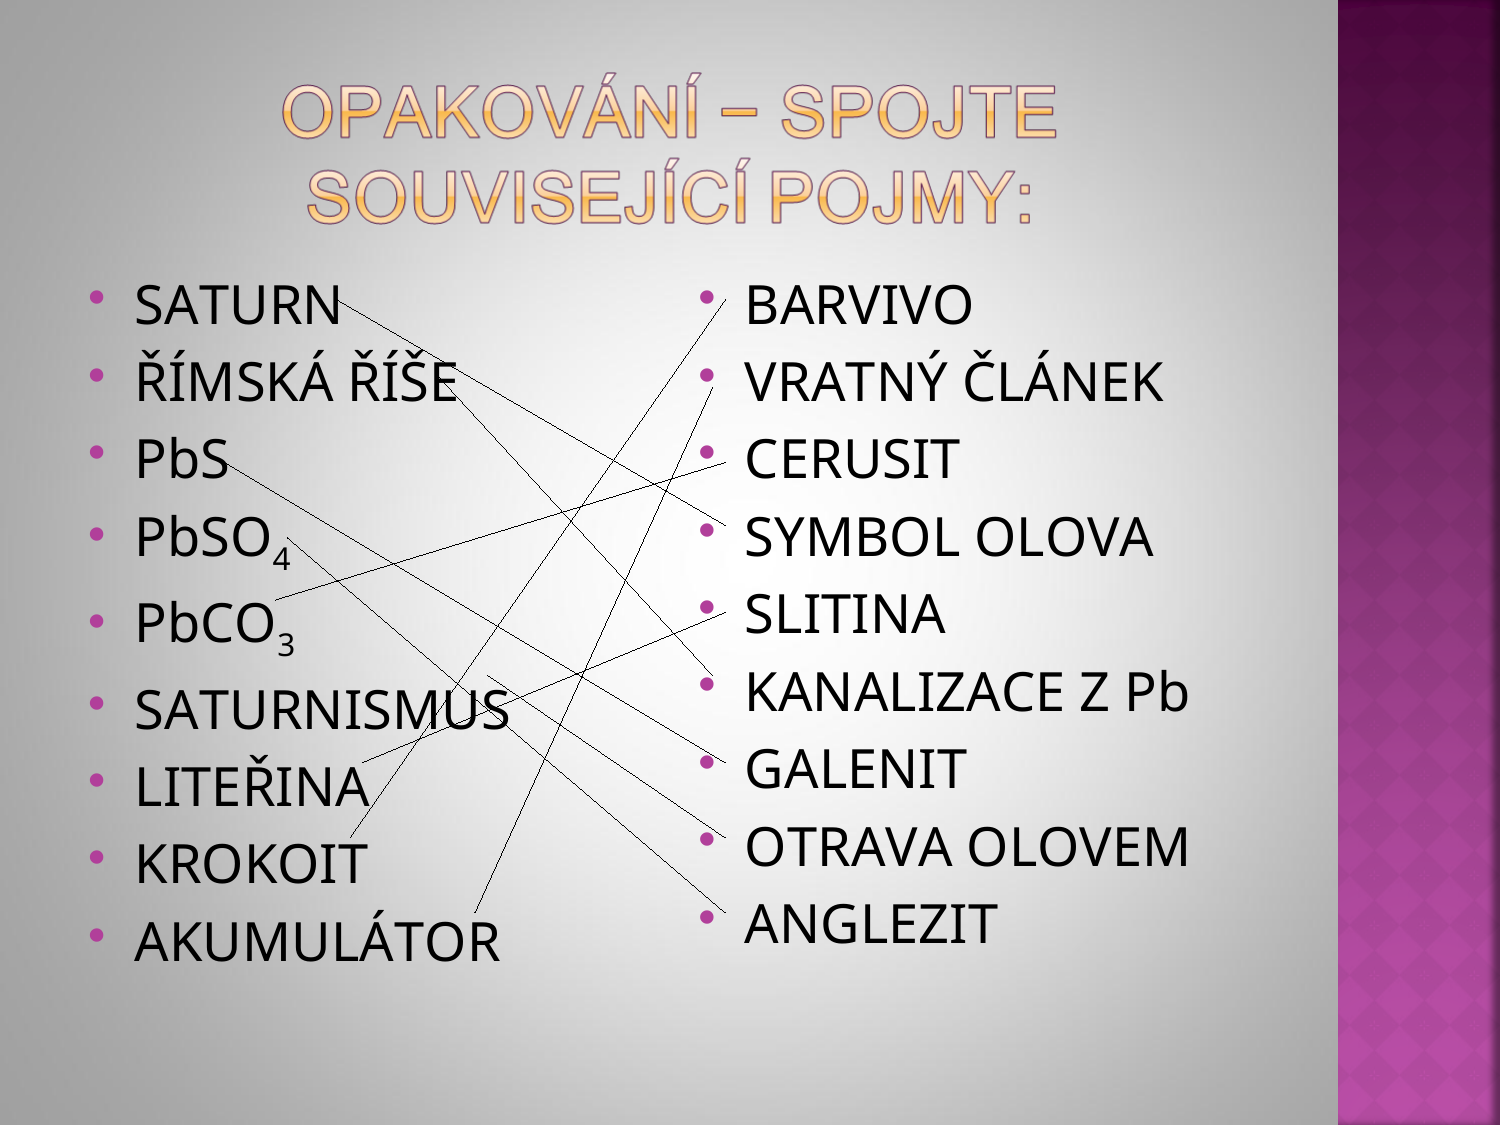

# SATURN
ŘÍMSKÁ ŘÍŠE
PbS
PbSO4
PbCO3
SATURNISMUS
LITEŘINA
KROKOIT
AKUMULÁTOR
BARVIVO
VRATNÝ ČLÁNEK
CERUSIT
SYMBOL OLOVA
SLITINA
KANALIZACE Z Pb
GALENIT
OTRAVA OLOVEM
ANGLEZIT